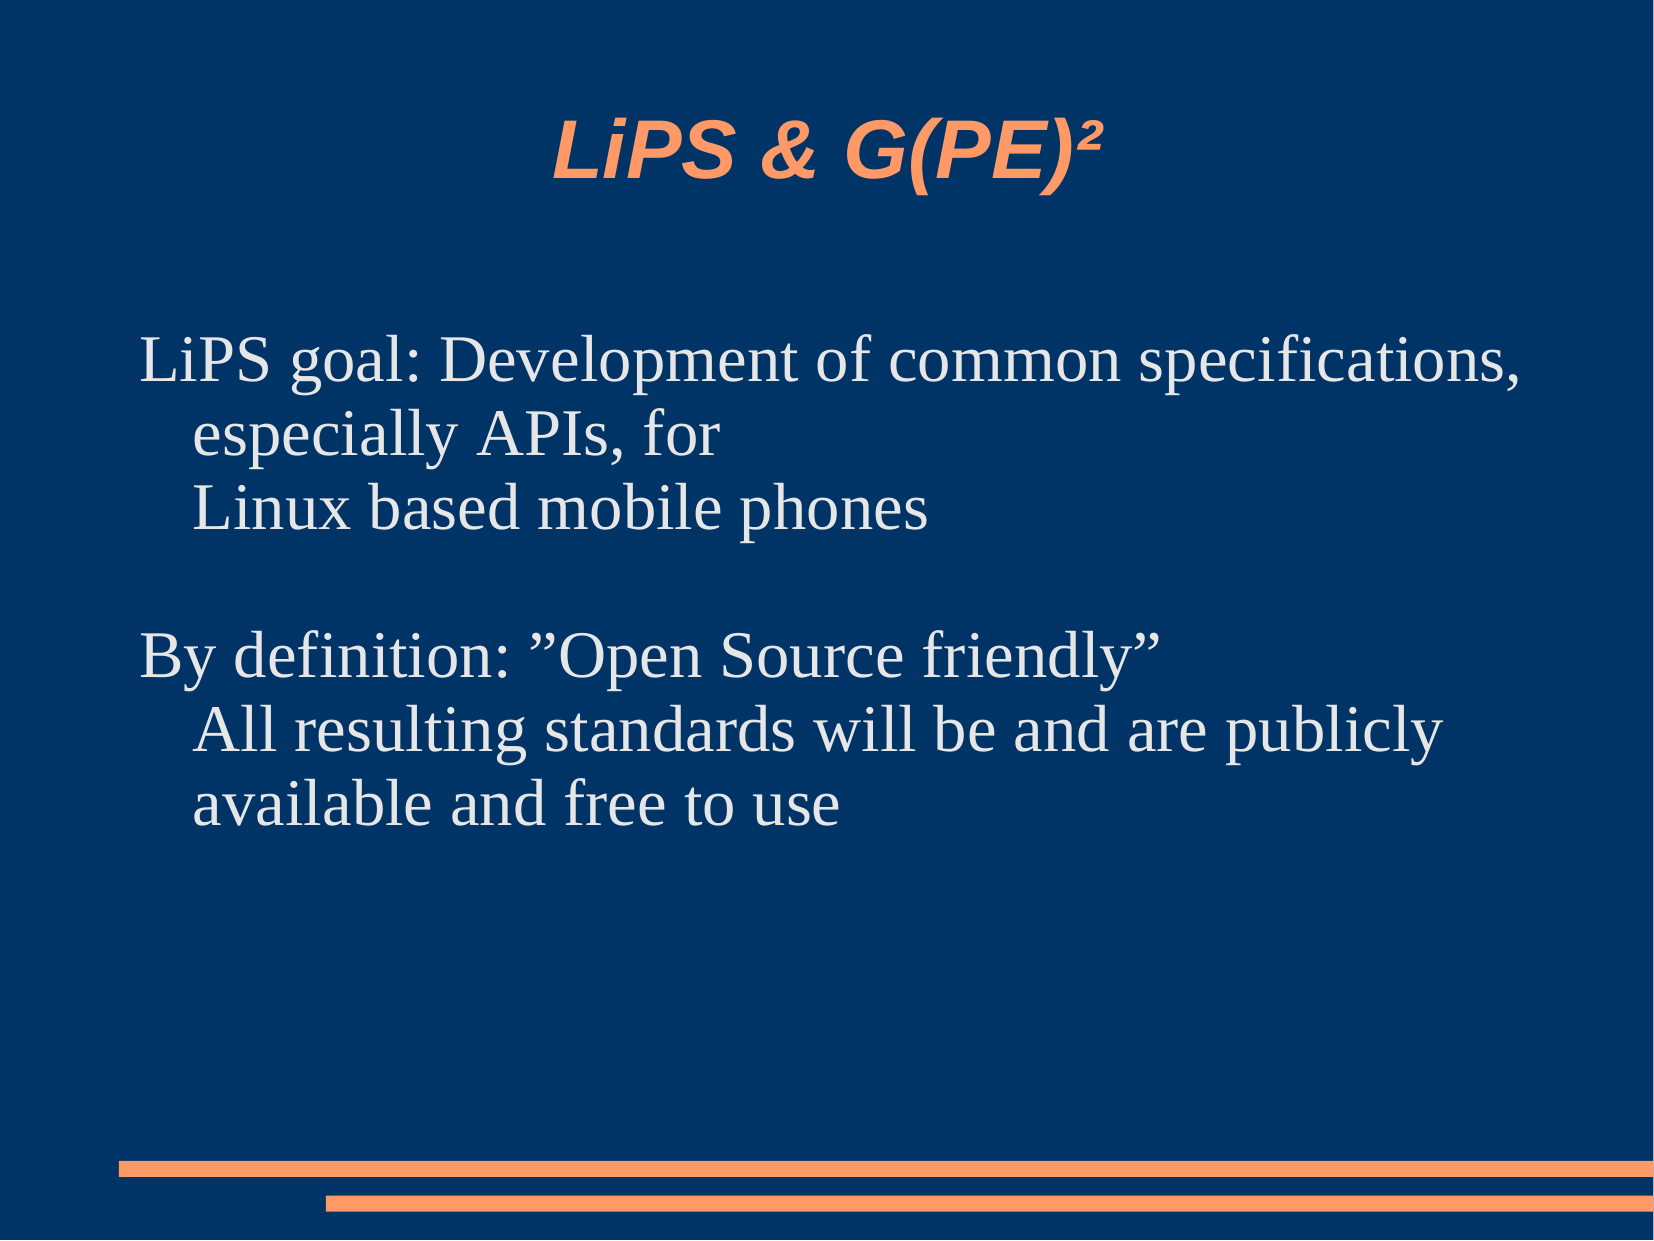

# LiPS & G(PE)²
LiPS goal: Development of common specifications, especially APIs, for
Linux based mobile phones
By definition: ”Open Source friendly”
All resulting standards will be and are publicly available and free to use